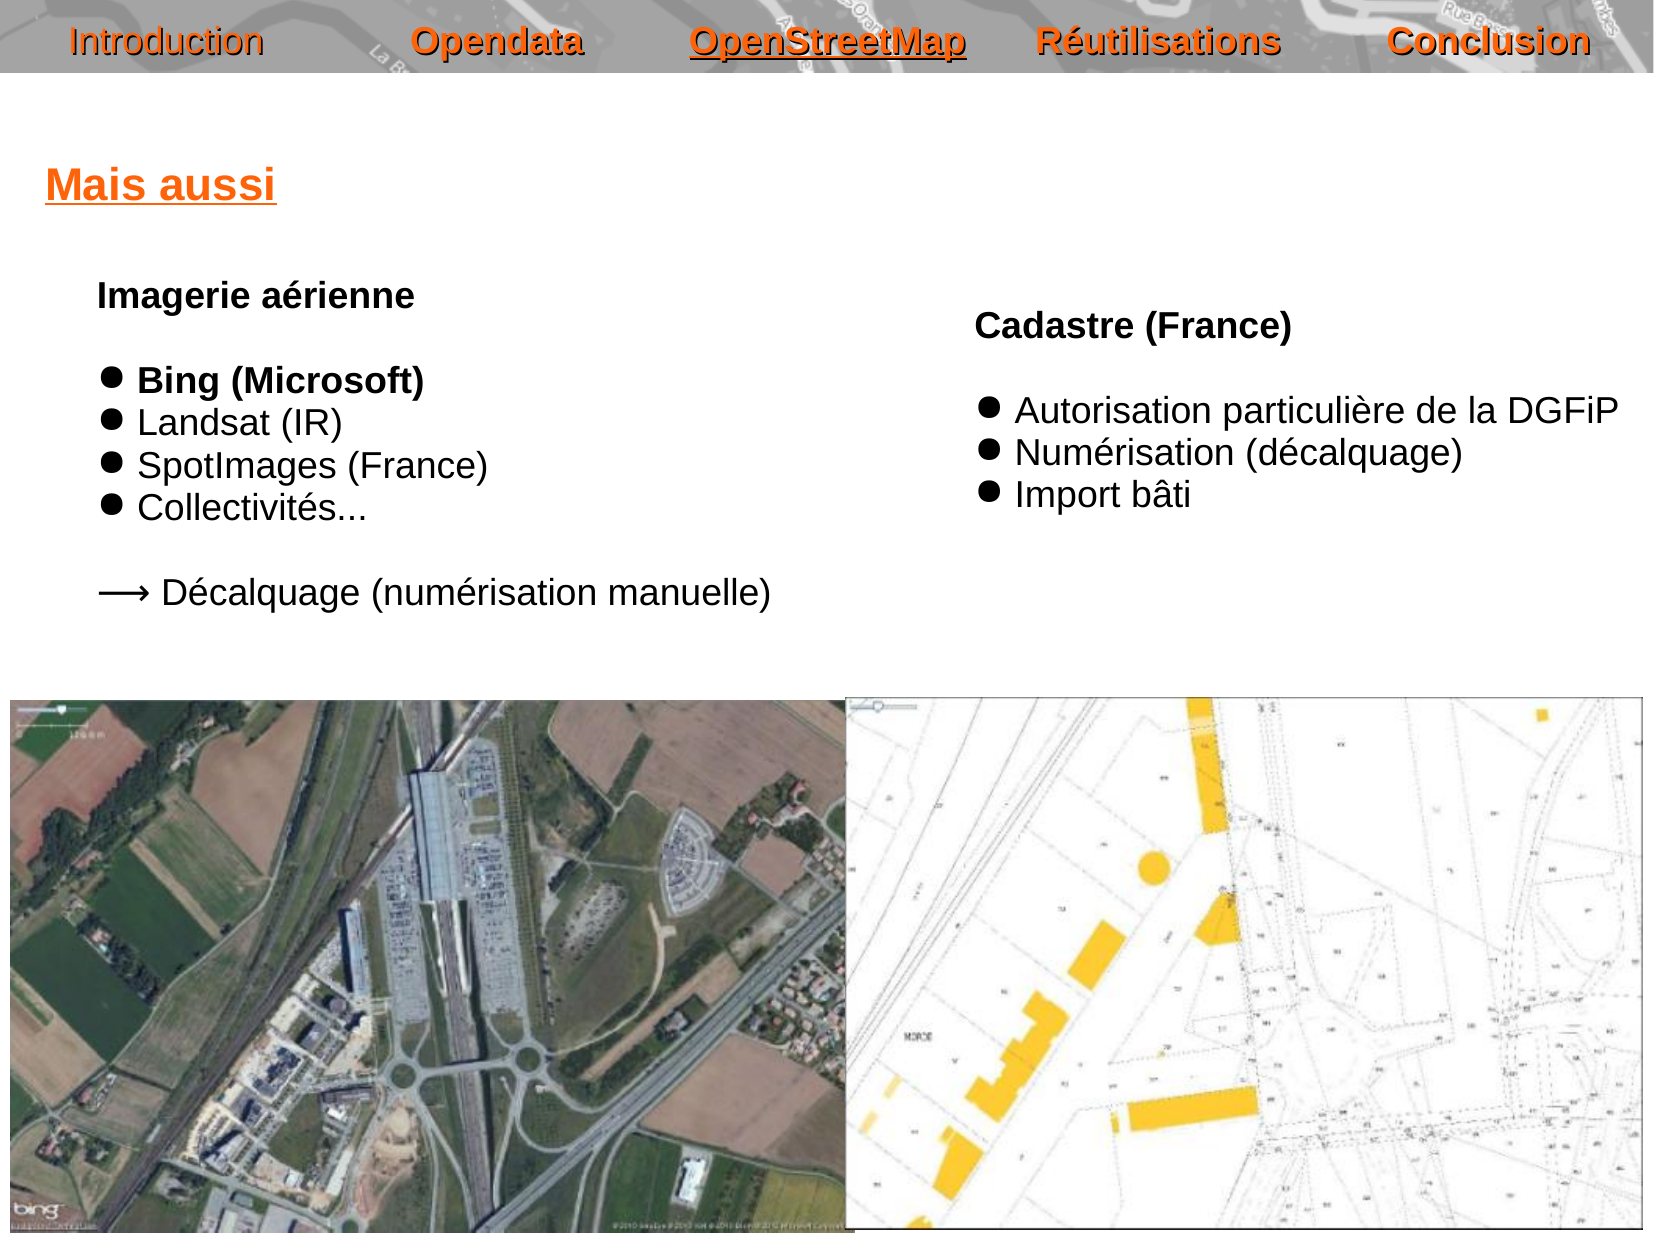

| Introduction | Opendata | OpenStreetMap | Réutilisations | Conclusion |
| --- | --- | --- | --- | --- |
Mais aussi
Imagerie aérienne
 Bing (Microsoft)
 Landsat (IR)
 SpotImages (France)
 Collectivités...
⟶ Décalquage (numérisation manuelle)
Cadastre (France)
 Autorisation particulière de la DGFiP
 Numérisation (décalquage)
 Import bâti